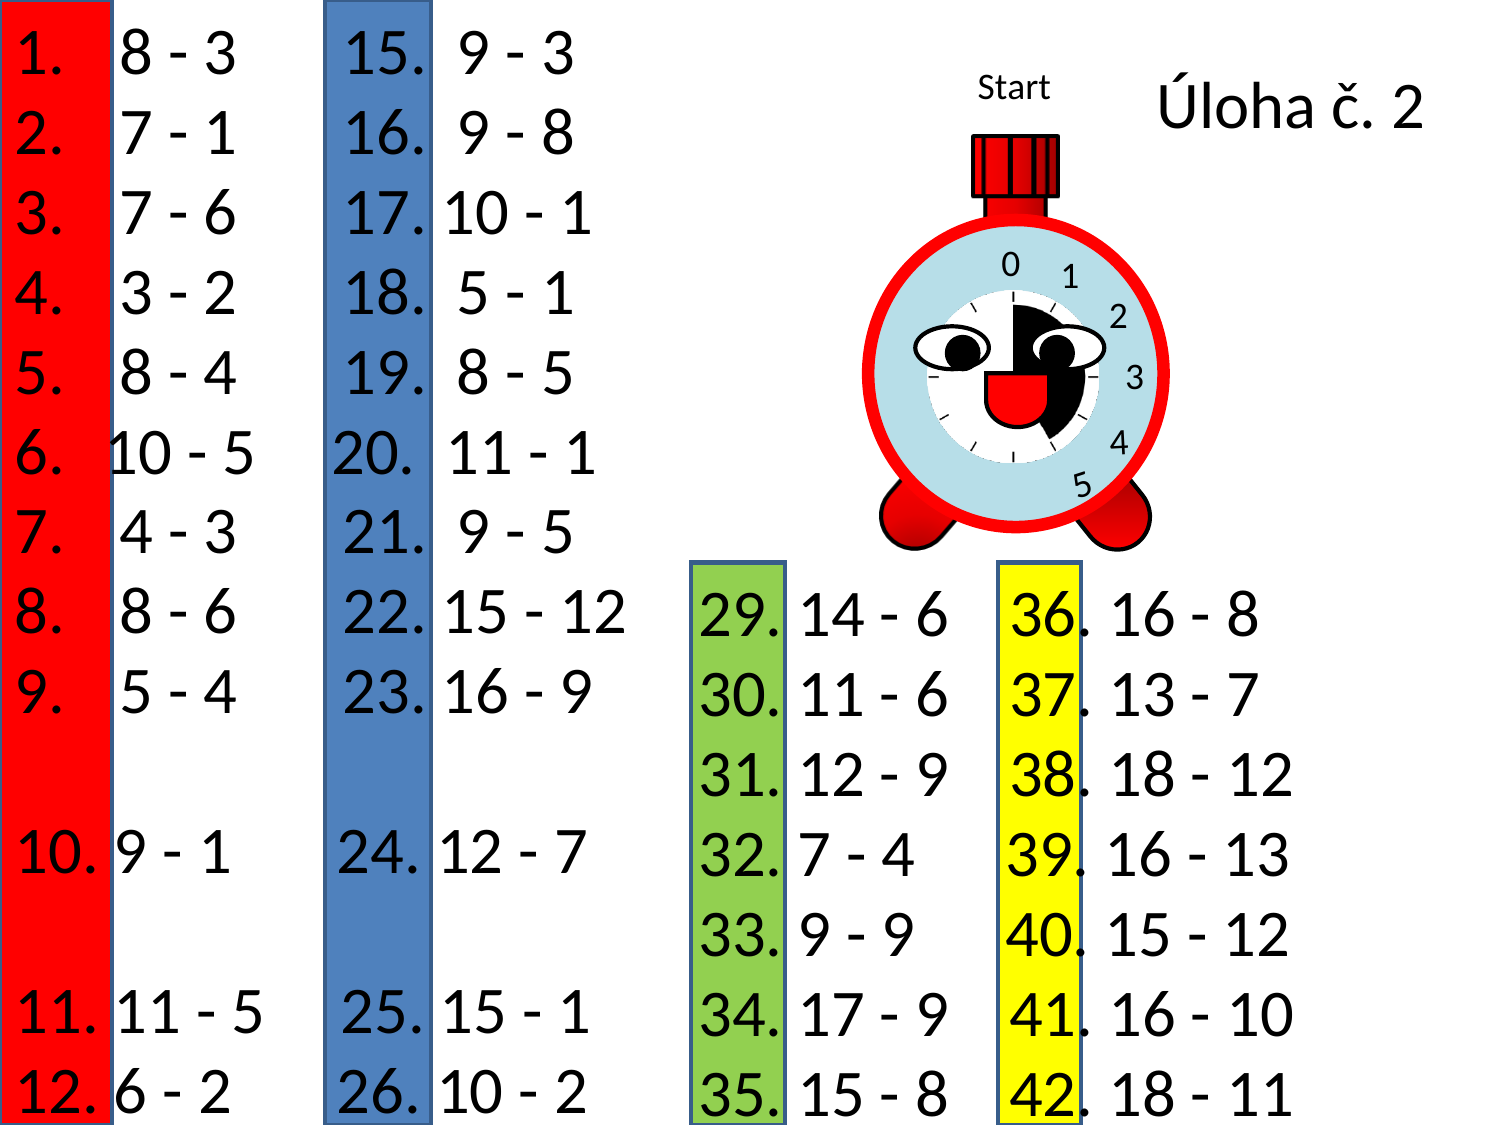

8 - 3 15. 9 - 3
 7 - 1 16. 9 - 8
 7 - 6 17. 10 - 1
 3 - 2 18. 5 - 1
 8 - 4 19. 8 - 5
 10 - 5 20. 11 - 1
 4 - 3 21. 9 - 5
 8 - 6 22. 15 - 12
 5 - 4 23. 16 - 9
 9 - 1 24. 12 - 7
 11 - 5 25. 15 - 1
 6 - 2 26. 10 - 2
 4 - 1 27. 14 - 2
 5 - 5 28. 15 - 0
Start
Úloha č. 2
0
1
2
3
4
5
29. 14 - 6 36. 16 - 8
30. 11 - 6 37. 13 - 7
31. 12 - 9 38. 18 - 12
32. 7 - 4 39. 16 - 13
33. 9 - 9 40. 15 - 12
34. 17 - 9 41. 16 - 10
35. 15 - 8 42. 18 - 11